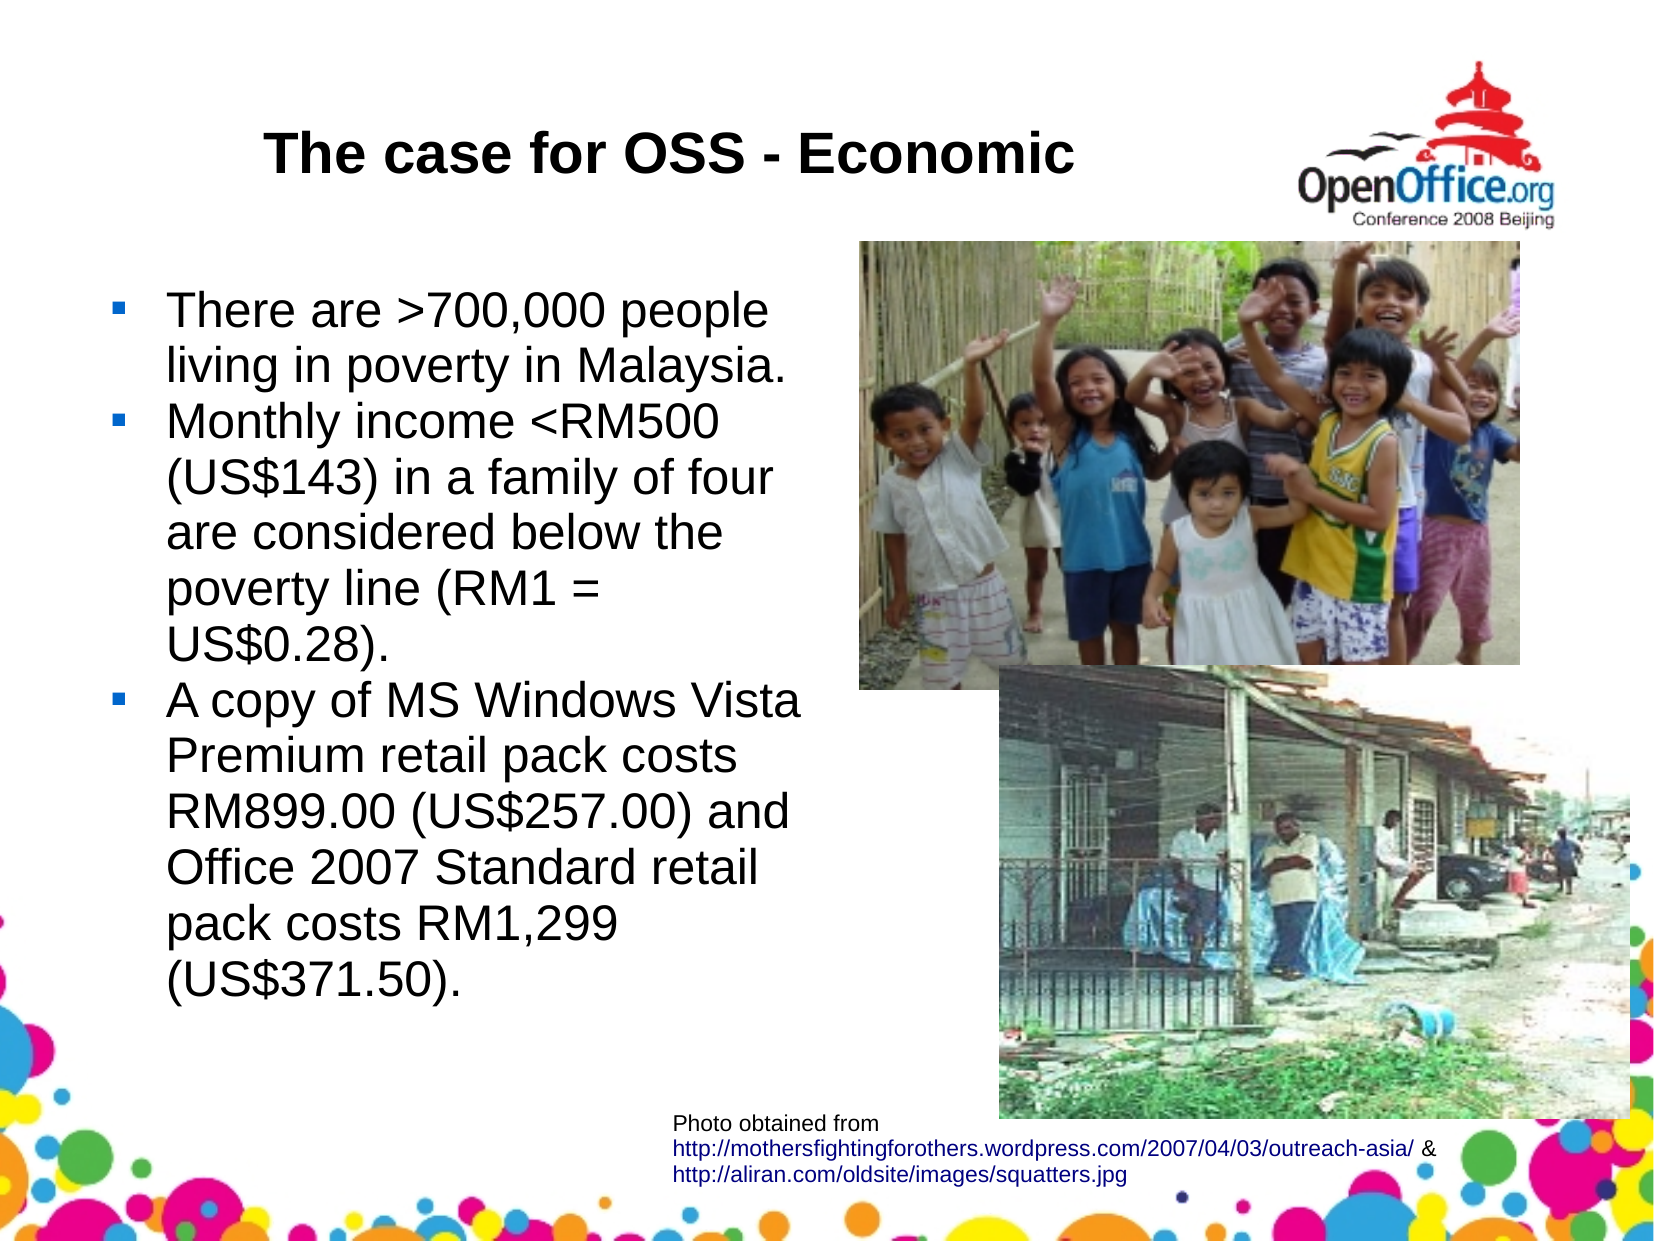

# The case for OSS - Economic
There are >700,000 people living in poverty in Malaysia.
Monthly income <RM500 (US$143) in a family of four are considered below the poverty line (RM1 = US$0.28).
A copy of MS Windows Vista Premium retail pack costs RM899.00 (US$257.00) and Office 2007 Standard retail pack costs RM1,299 (US$371.50).
Photo obtained from http://mothersfightingforothers.wordpress.com/2007/04/03/outreach-asia/ &
http://aliran.com/oldsite/images/squatters.jpg